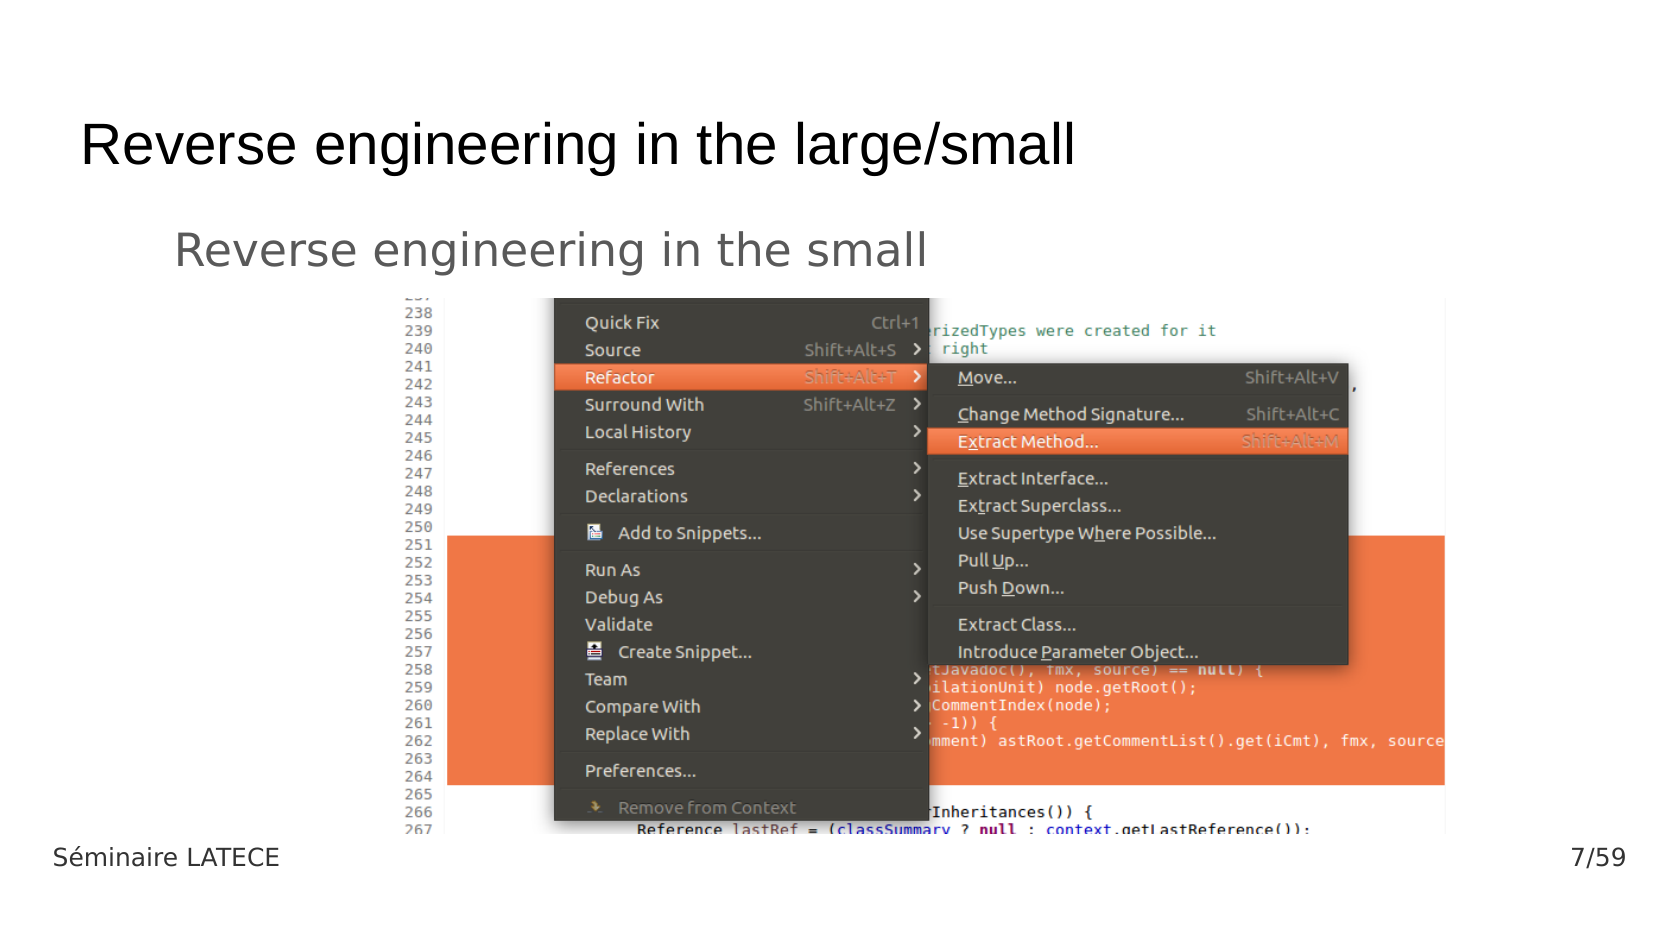

# Reverse engineering in the large/small
Reverse engineering in the small